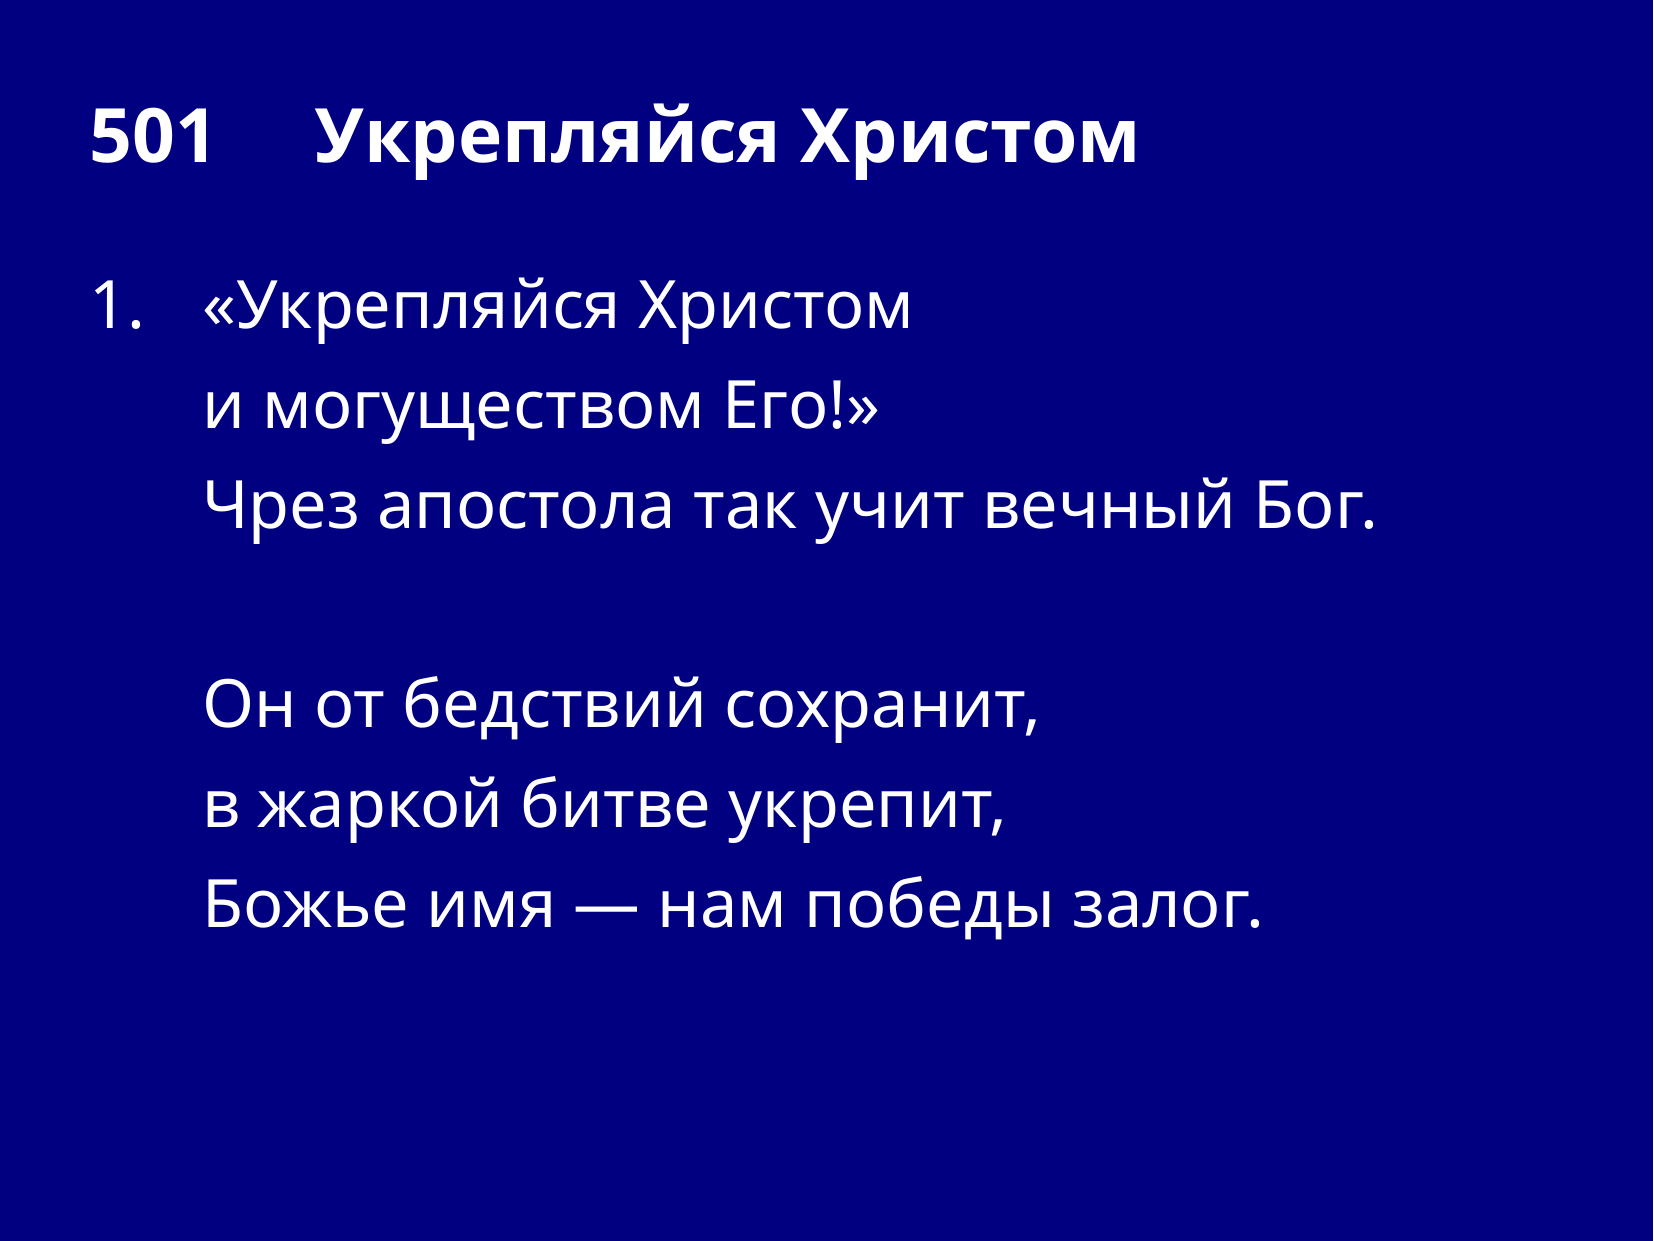

501	Укрепляйся Христом
1.	«Укрепляйся Христом
	и могуществом Его!»
	Чрез апостола так учит вечный Бог.
	Он от бедствий сохранит,
	в жаркой битве укрепит,
	Божье имя — нам победы залог.